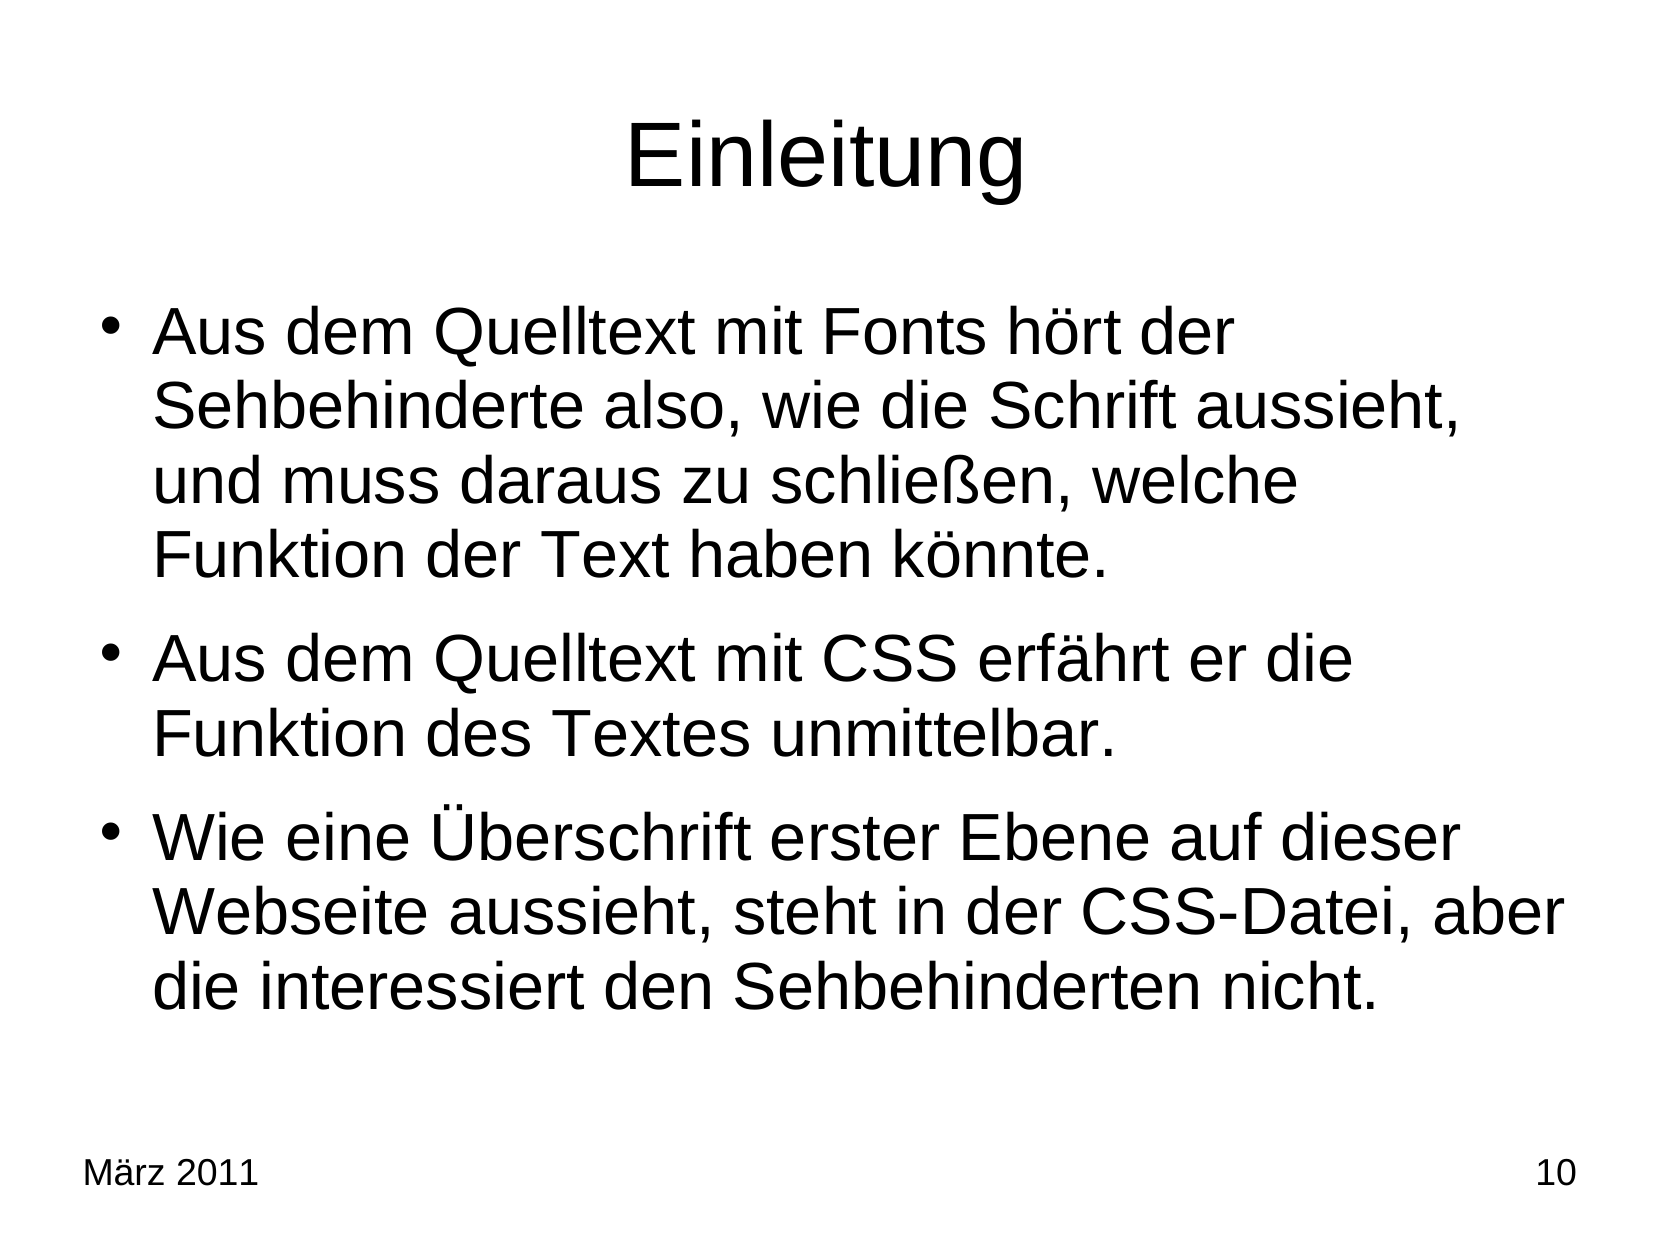

# Einleitung
Aus dem Quelltext mit Fonts hört der Sehbehinderte also, wie die Schrift aussieht, und muss daraus zu schließen, welche Funktion der Text haben könnte.
Aus dem Quelltext mit CSS erfährt er die Funktion des Textes unmittelbar.
Wie eine Überschrift erster Ebene auf dieser Webseite aussieht, steht in der CSS-Datei, aber die interessiert den Sehbehinderten nicht.
März 2011
10